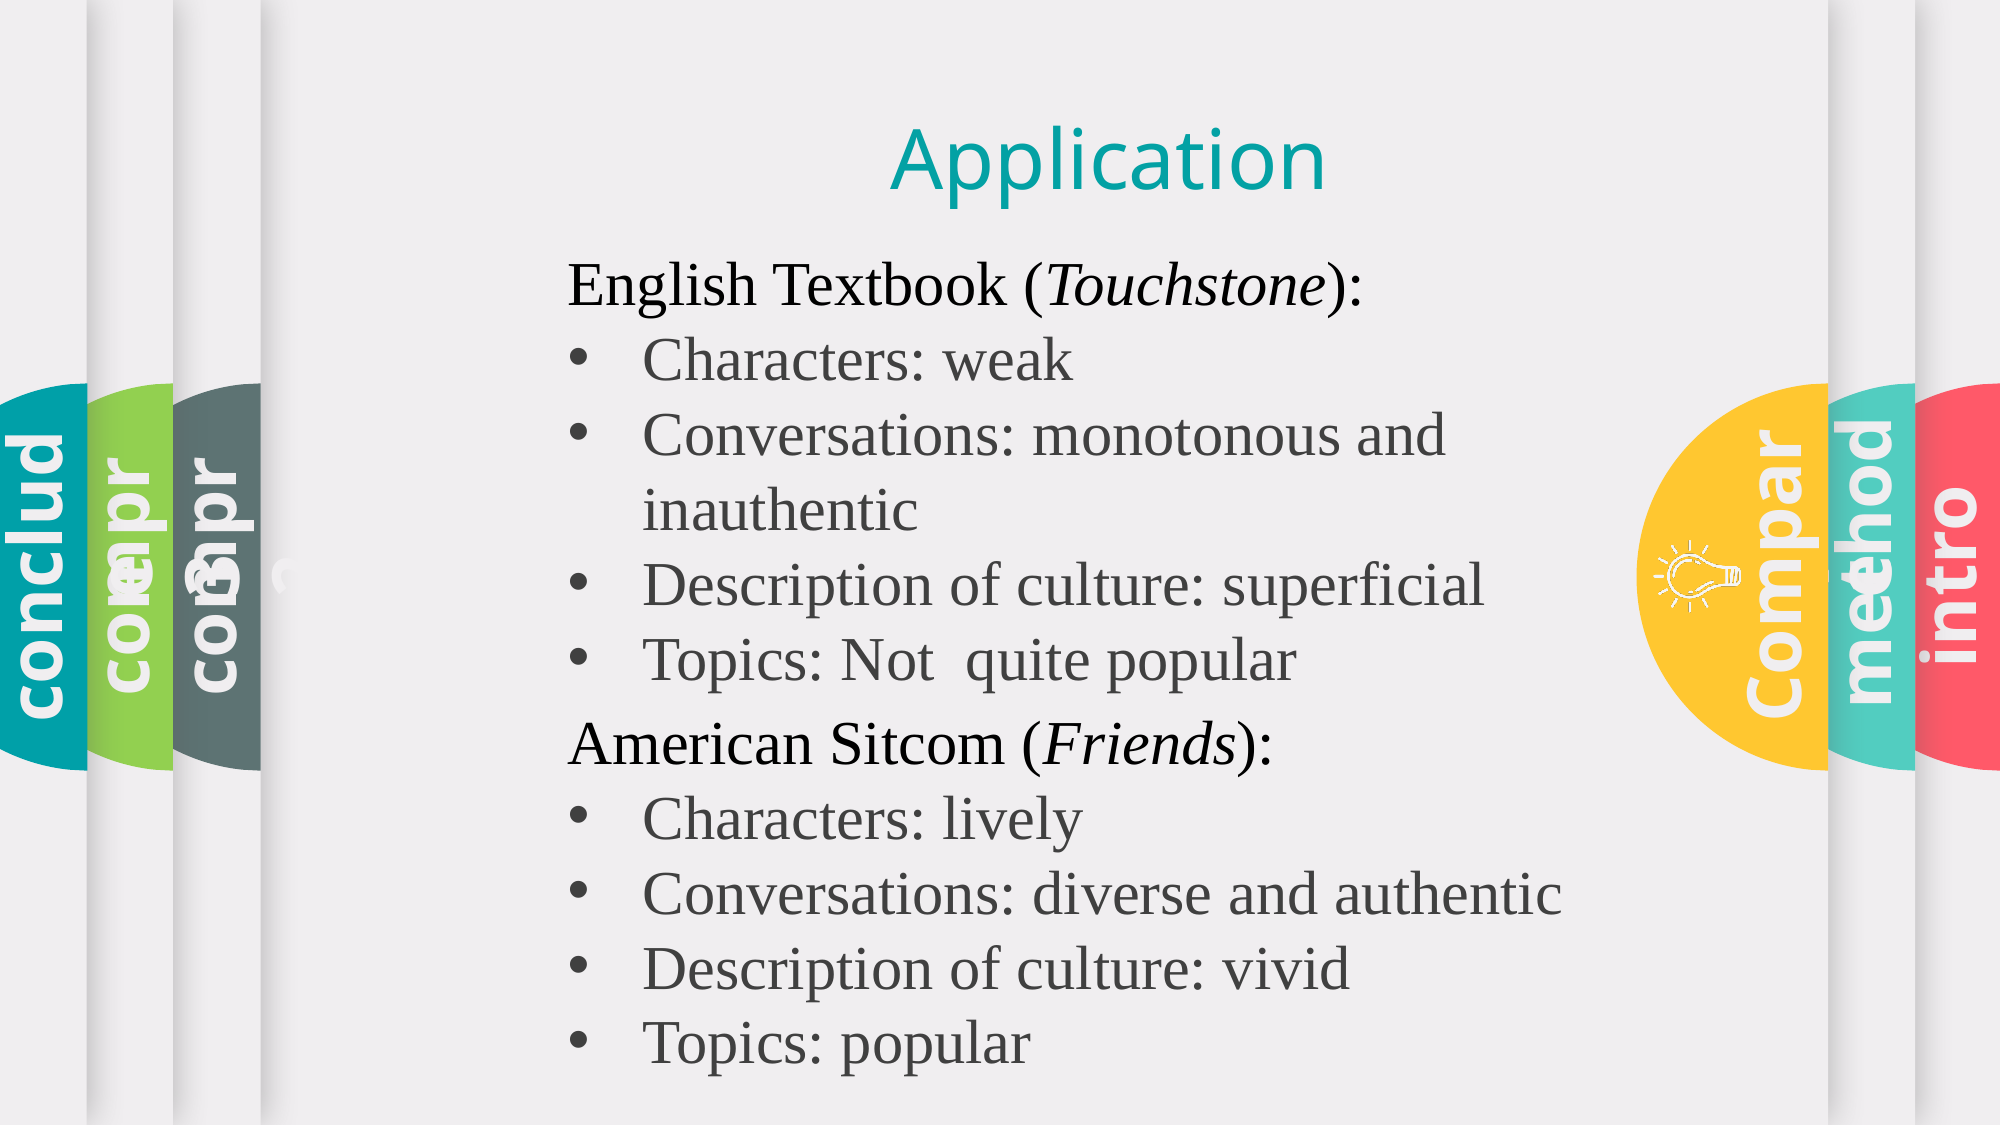

conclude
compr 2
compr 3
intro
method
Compare
Application
English Textbook (Touchstone):
Characters: weak
Conversations: monotonous and inauthentic
Description of culture: superficial
Topics: Not quite popular
American Sitcom (Friends):
Characters: lively
Conversations: diverse and authentic
Description of culture: vivid
Topics: popular